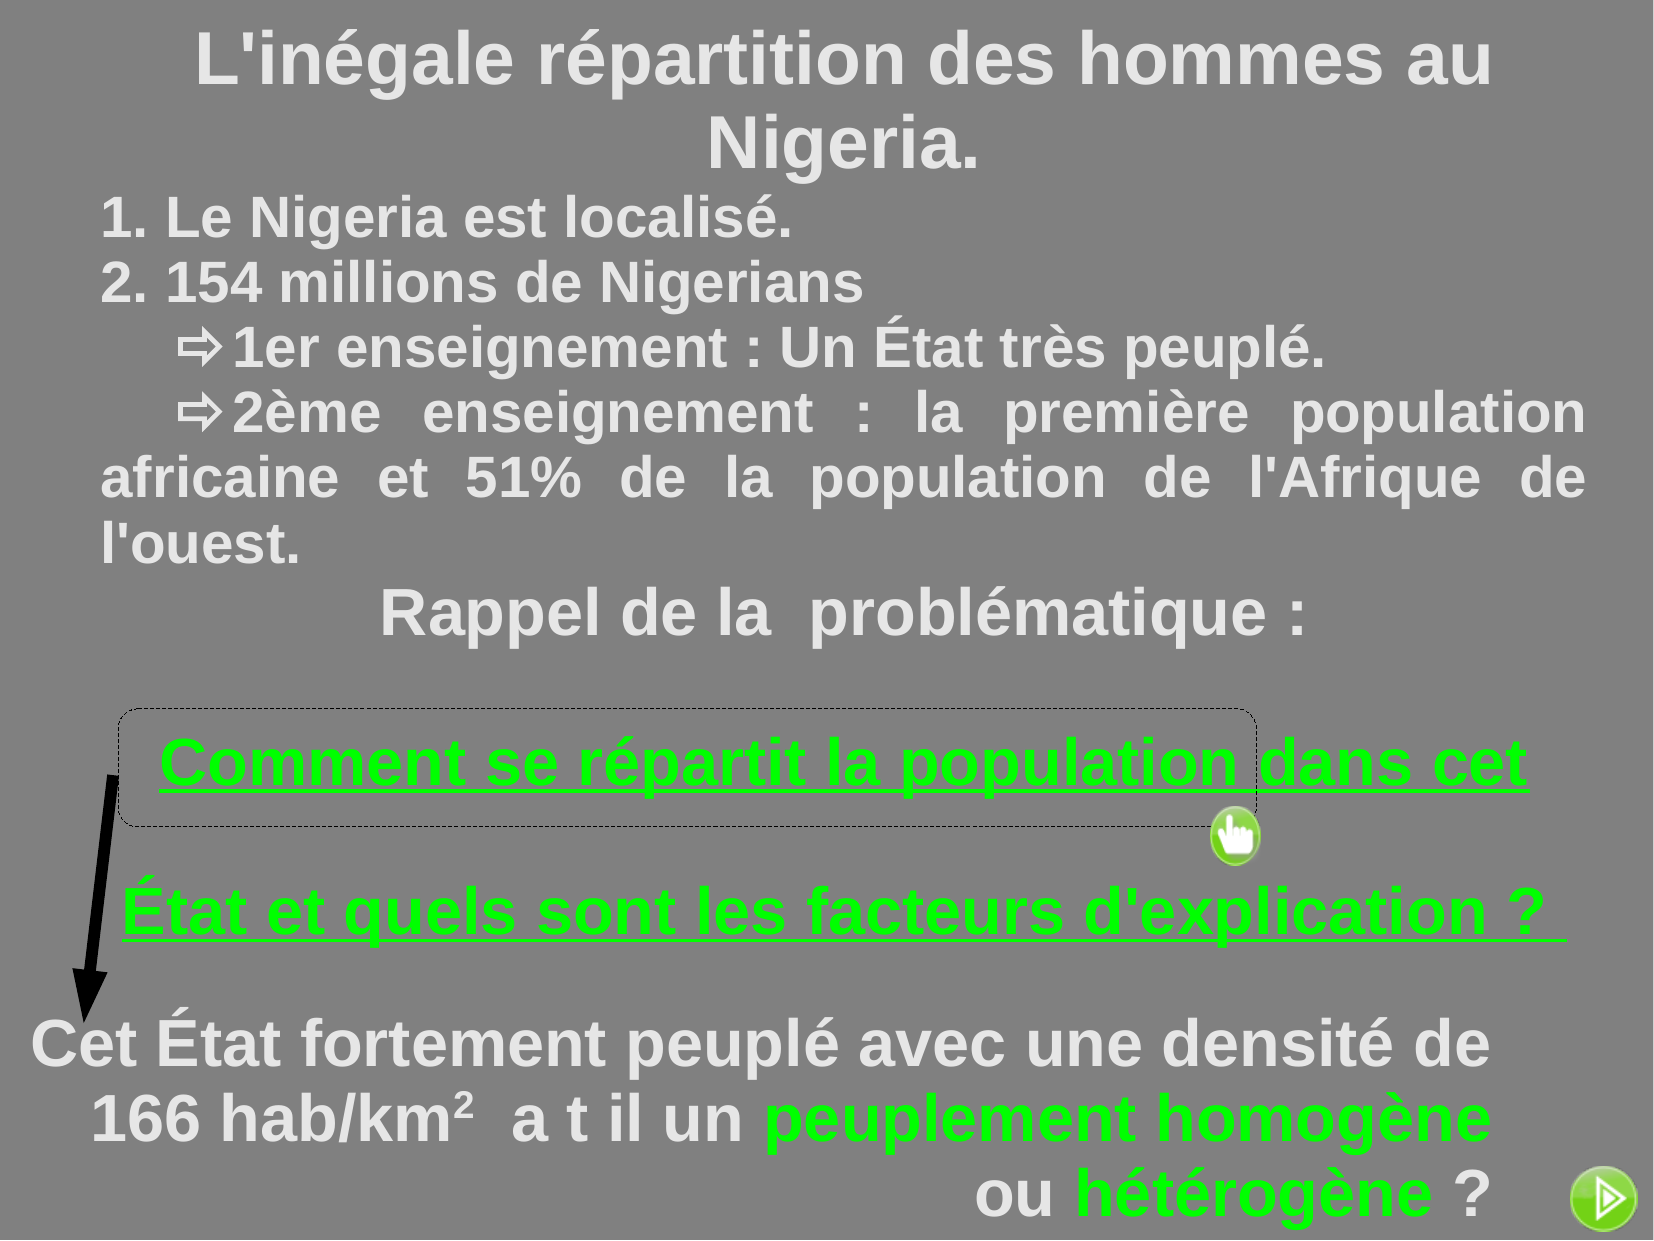

# L'inégale répartition des hommes au Nigeria.
1. Le Nigeria est localisé.
2. 154 millions de Nigerians
	1er enseignement : Un État très peuplé.
	2ème enseignement : la première population africaine et 51% de la population de l'Afrique de l'ouest.
Rappel de la problématique :
Comment se répartit la population dans cet État et quels sont les facteurs d'explication ?
Cet État fortement peuplé avec une densité de
166 hab/km2 a t il un peuplement homogène
ou hétérogène ?